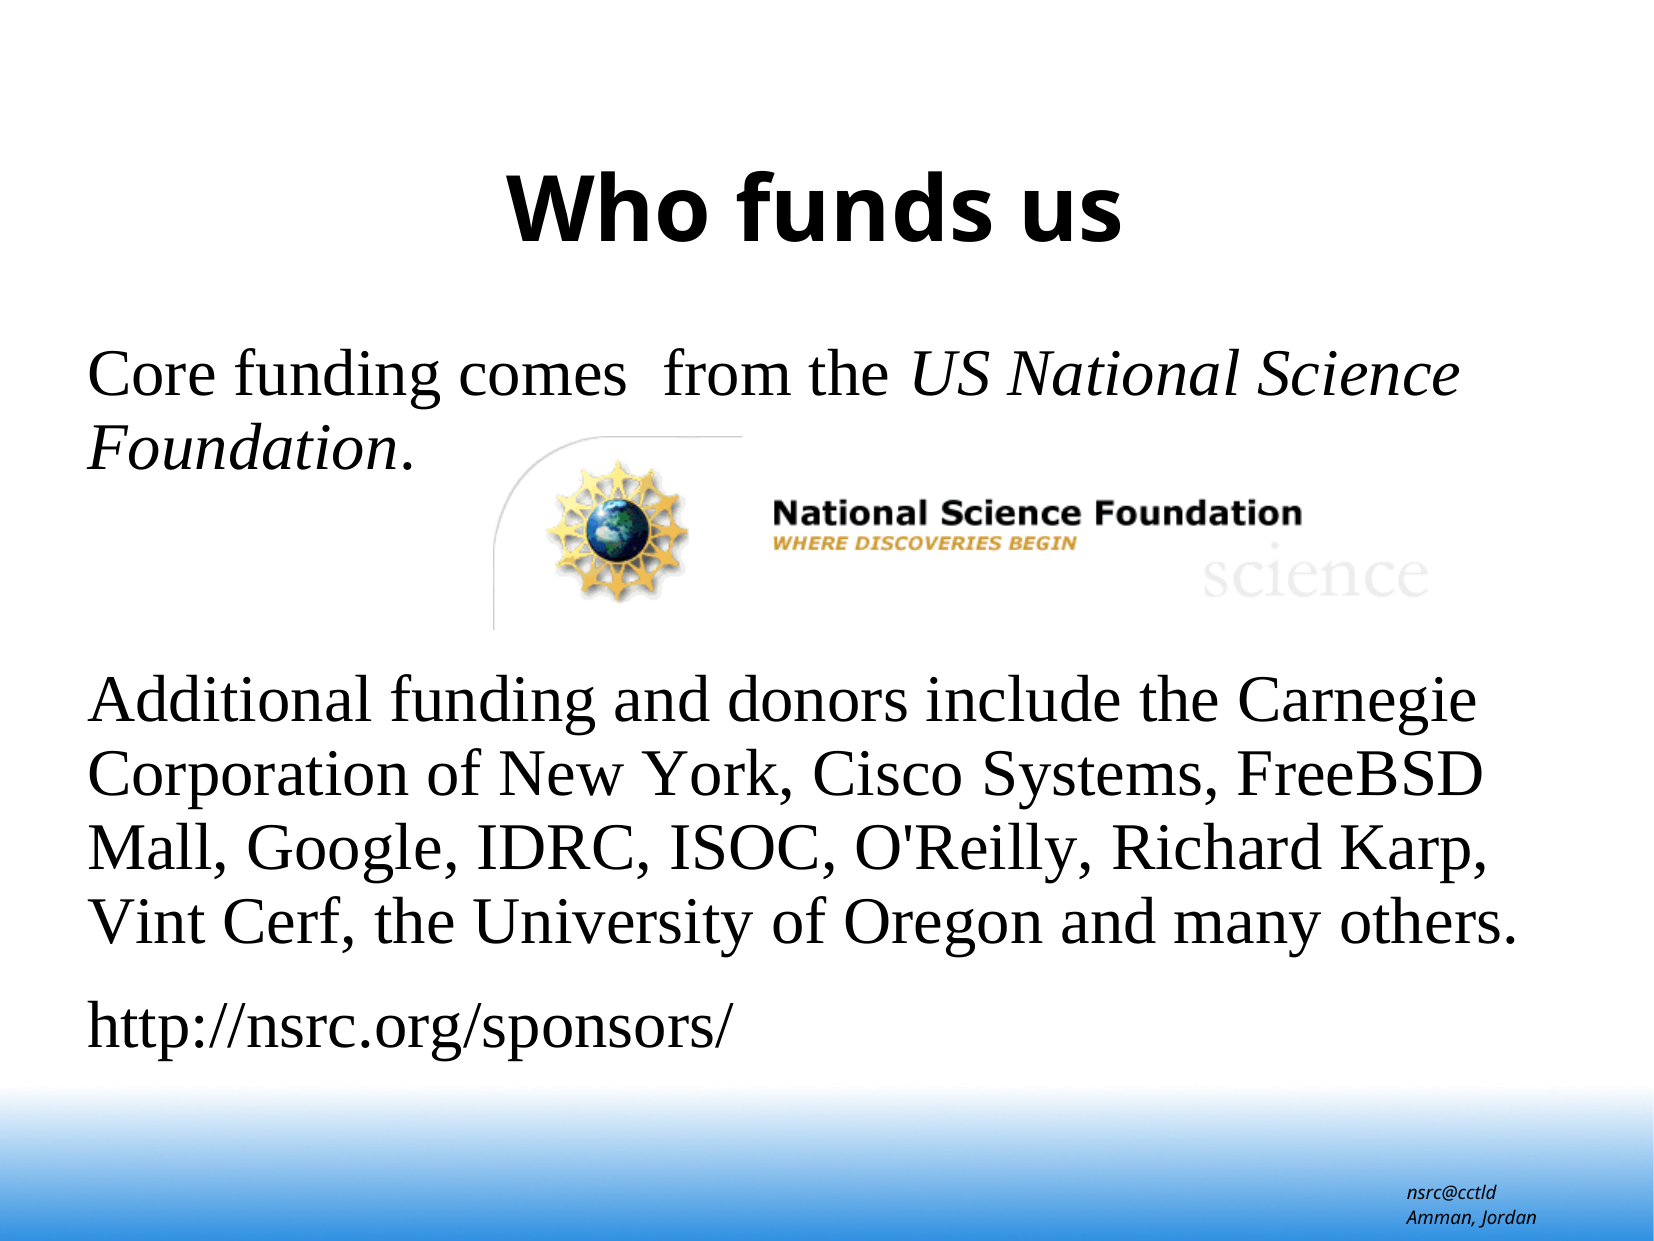

# Who funds us
Core funding comes from the US National Science Foundation.
Additional funding and donors include the Carnegie Corporation of New York, Cisco Systems, FreeBSD Mall, Google, IDRC, ISOC, O'Reilly, Richard Karp, Vint Cerf, the University of Oregon and many others.
http://nsrc.org/sponsors/